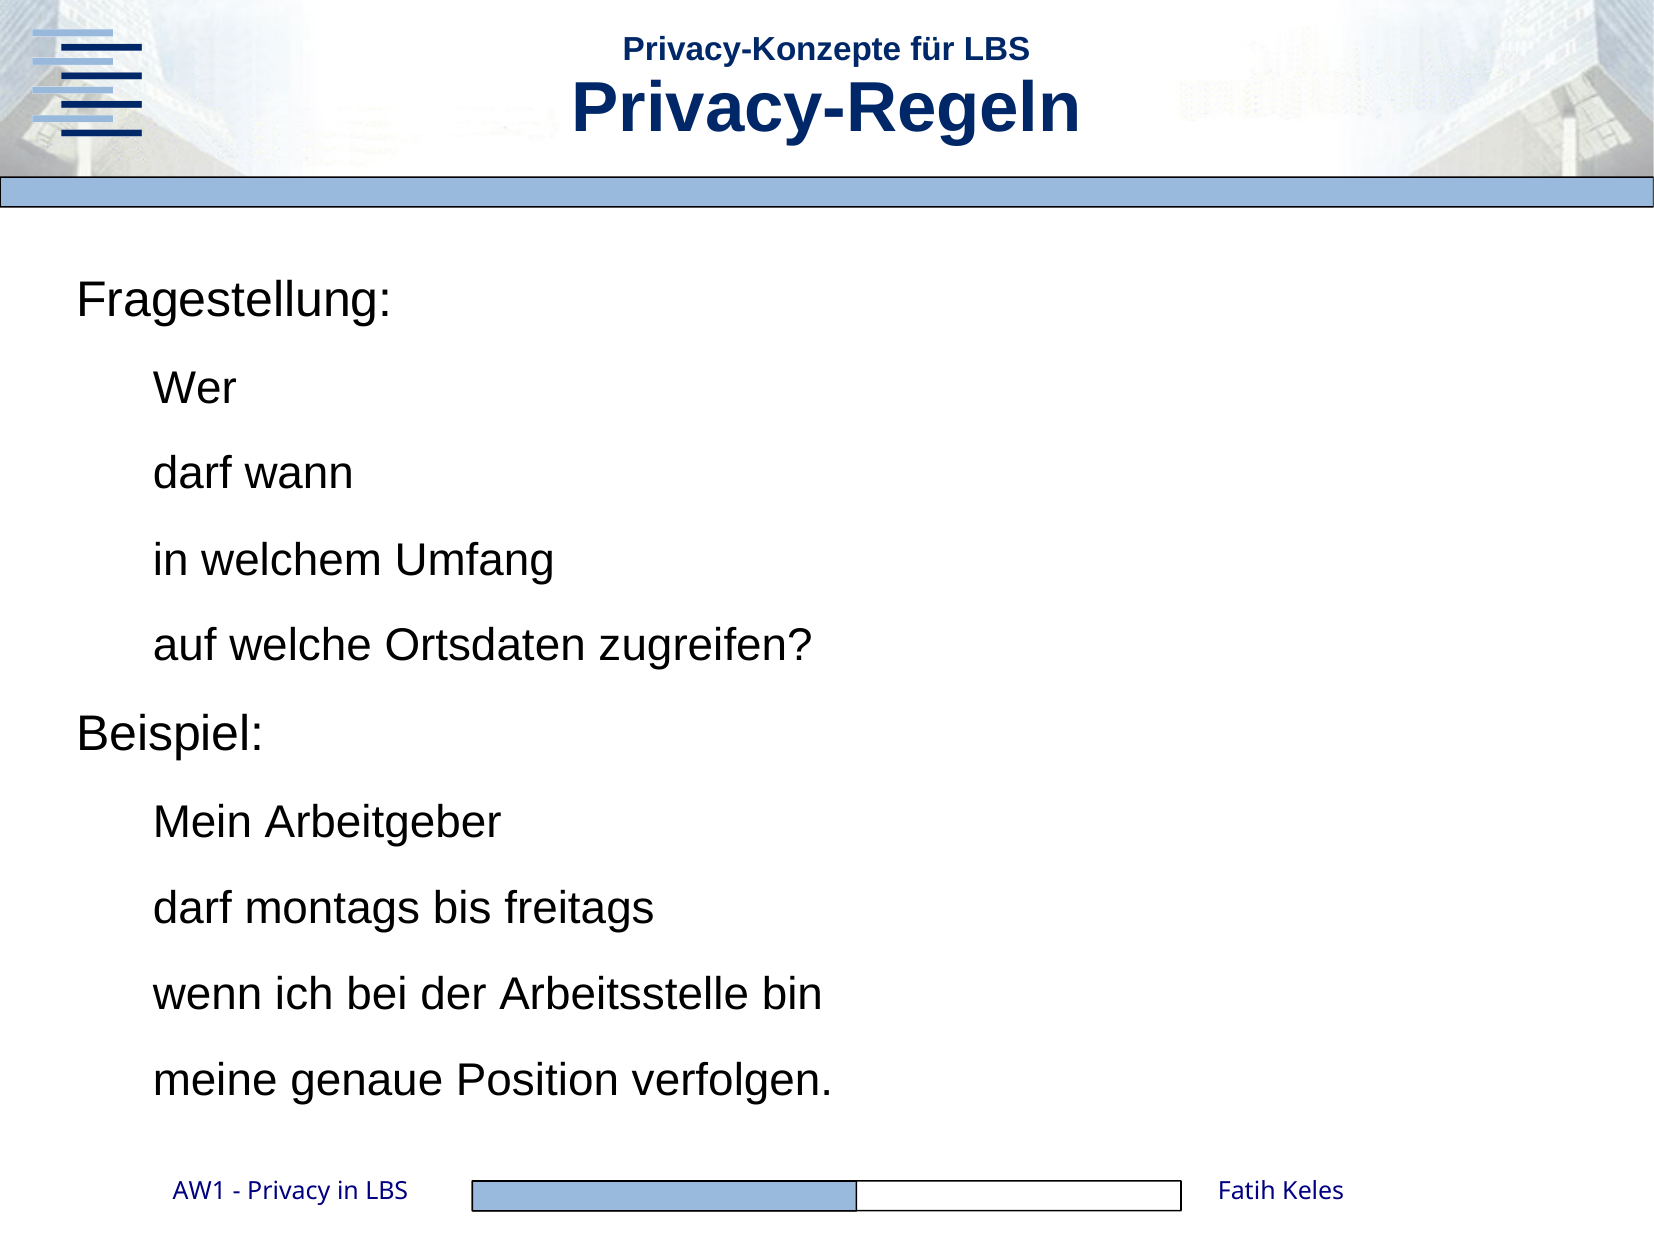

# Privacy-Konzepte für LBS Privacy-Regeln
Fragestellung:
Wer
darf wann
in welchem Umfang
auf welche Ortsdaten zugreifen?
Beispiel:
Mein Arbeitgeber
darf montags bis freitags
wenn ich bei der Arbeitsstelle bin
meine genaue Position verfolgen.